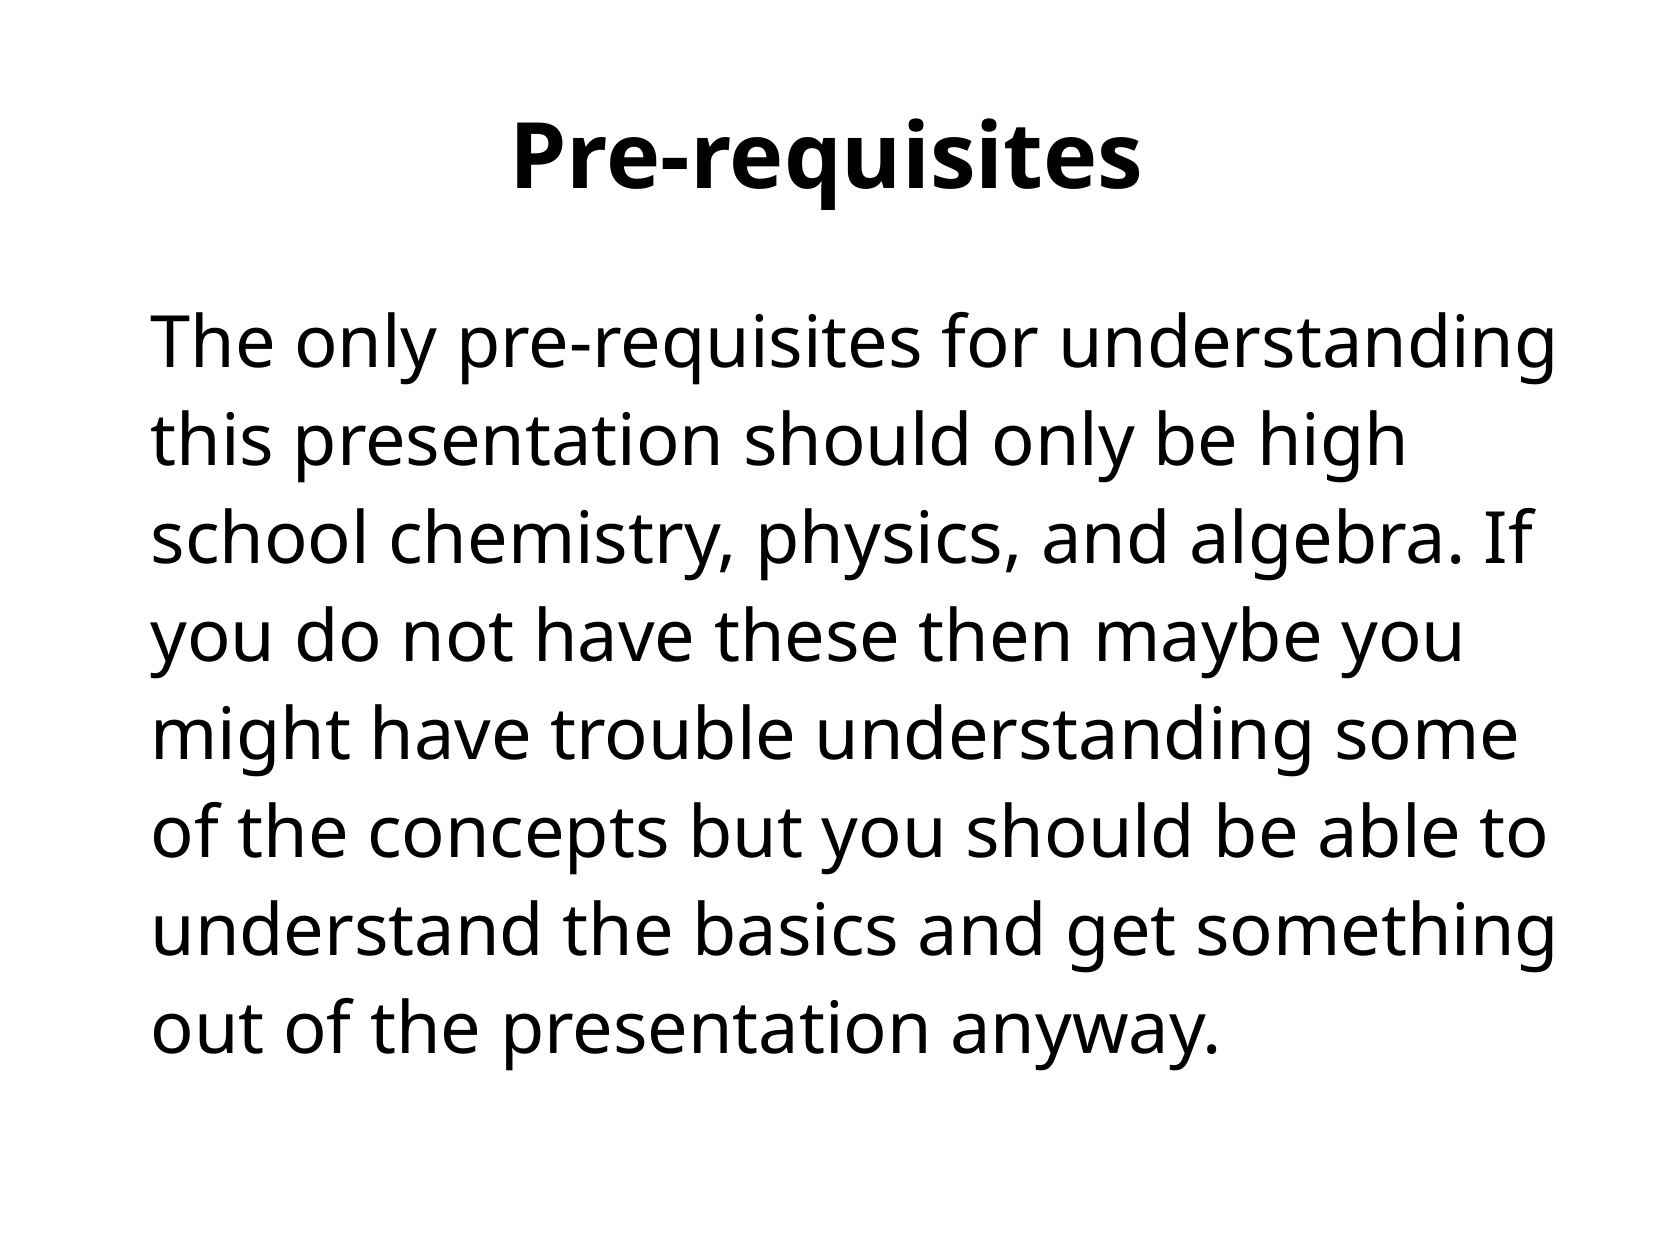

# Pre-requisites
The only pre-requisites for understanding this presentation should only be high school chemistry, physics, and algebra. If you do not have these then maybe you might have trouble understanding some of the concepts but you should be able to understand the basics and get something out of the presentation anyway.